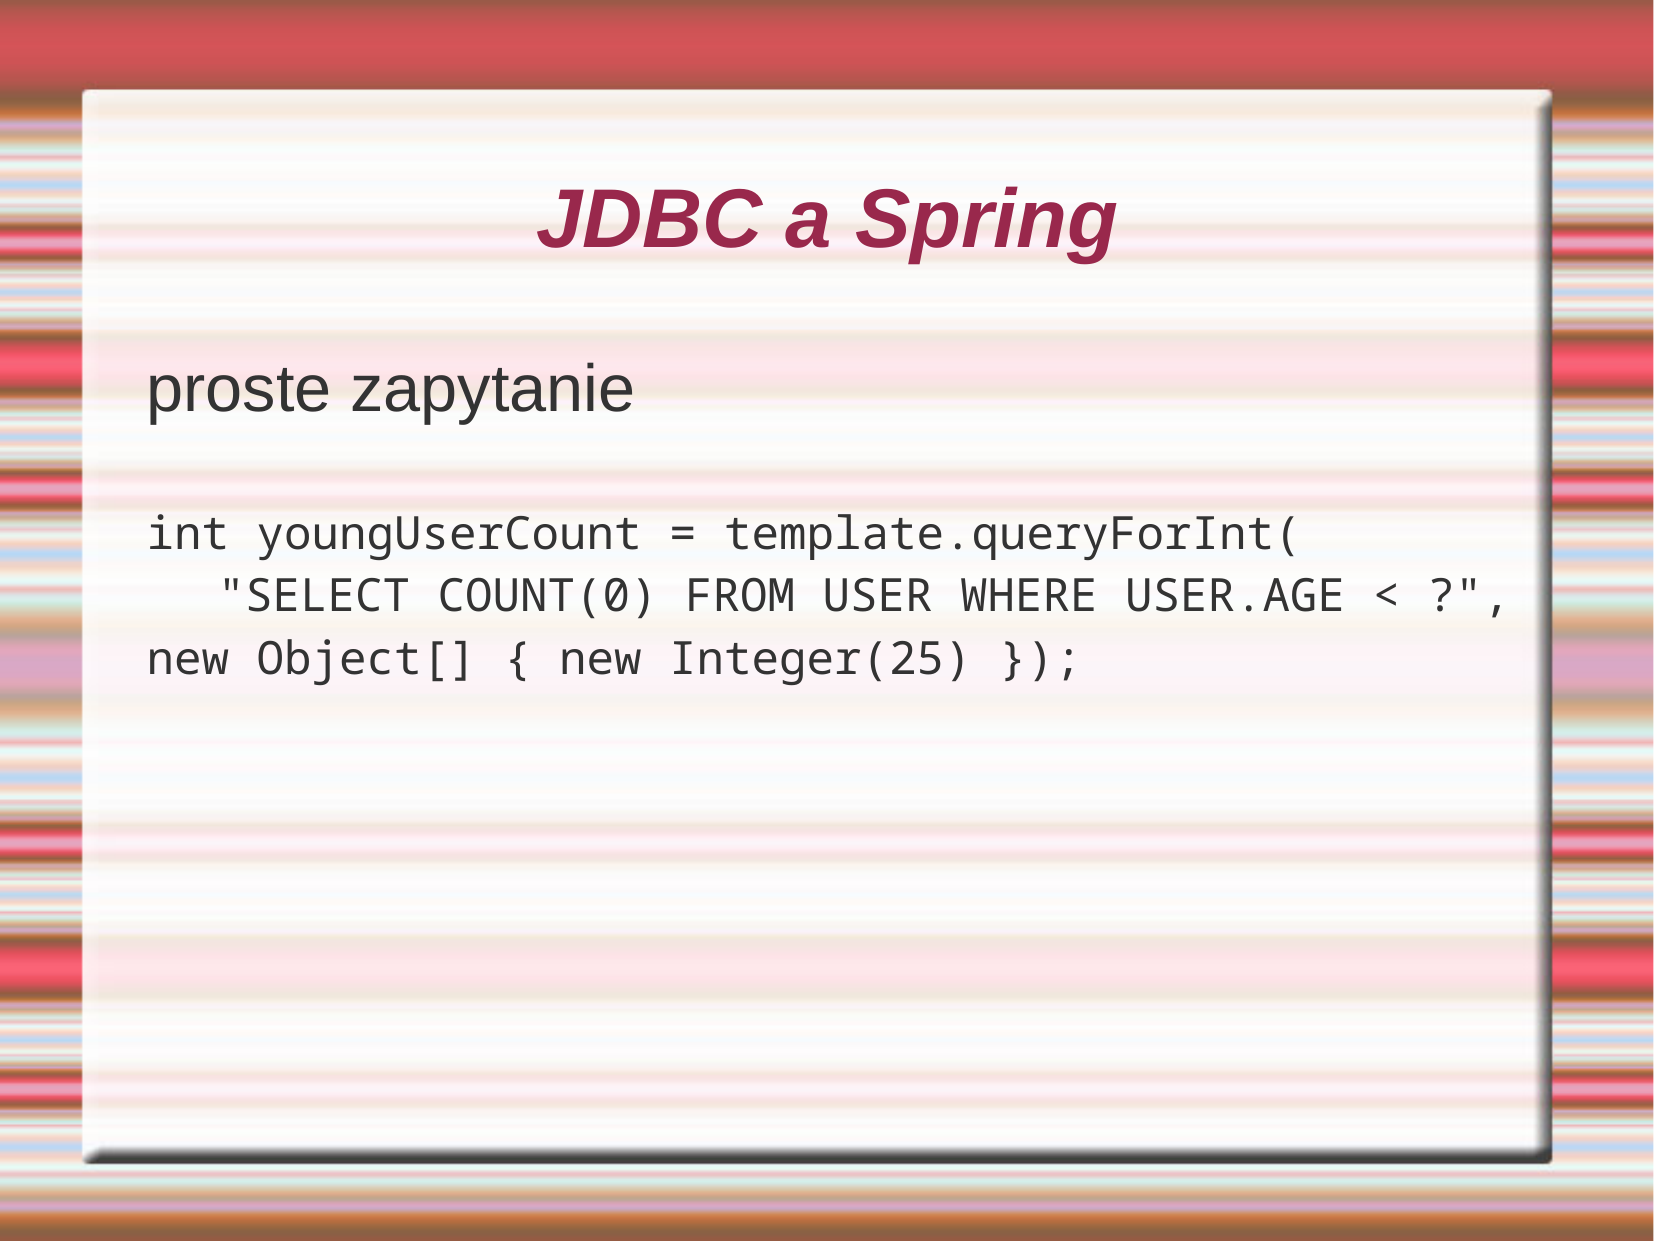

# JDBC a Spring
proste zapytanie
int youngUserCount = template.queryForInt(
"SELECT COUNT(0) FROM USER WHERE USER.AGE < ?",
new Object[] { new Integer(25) });